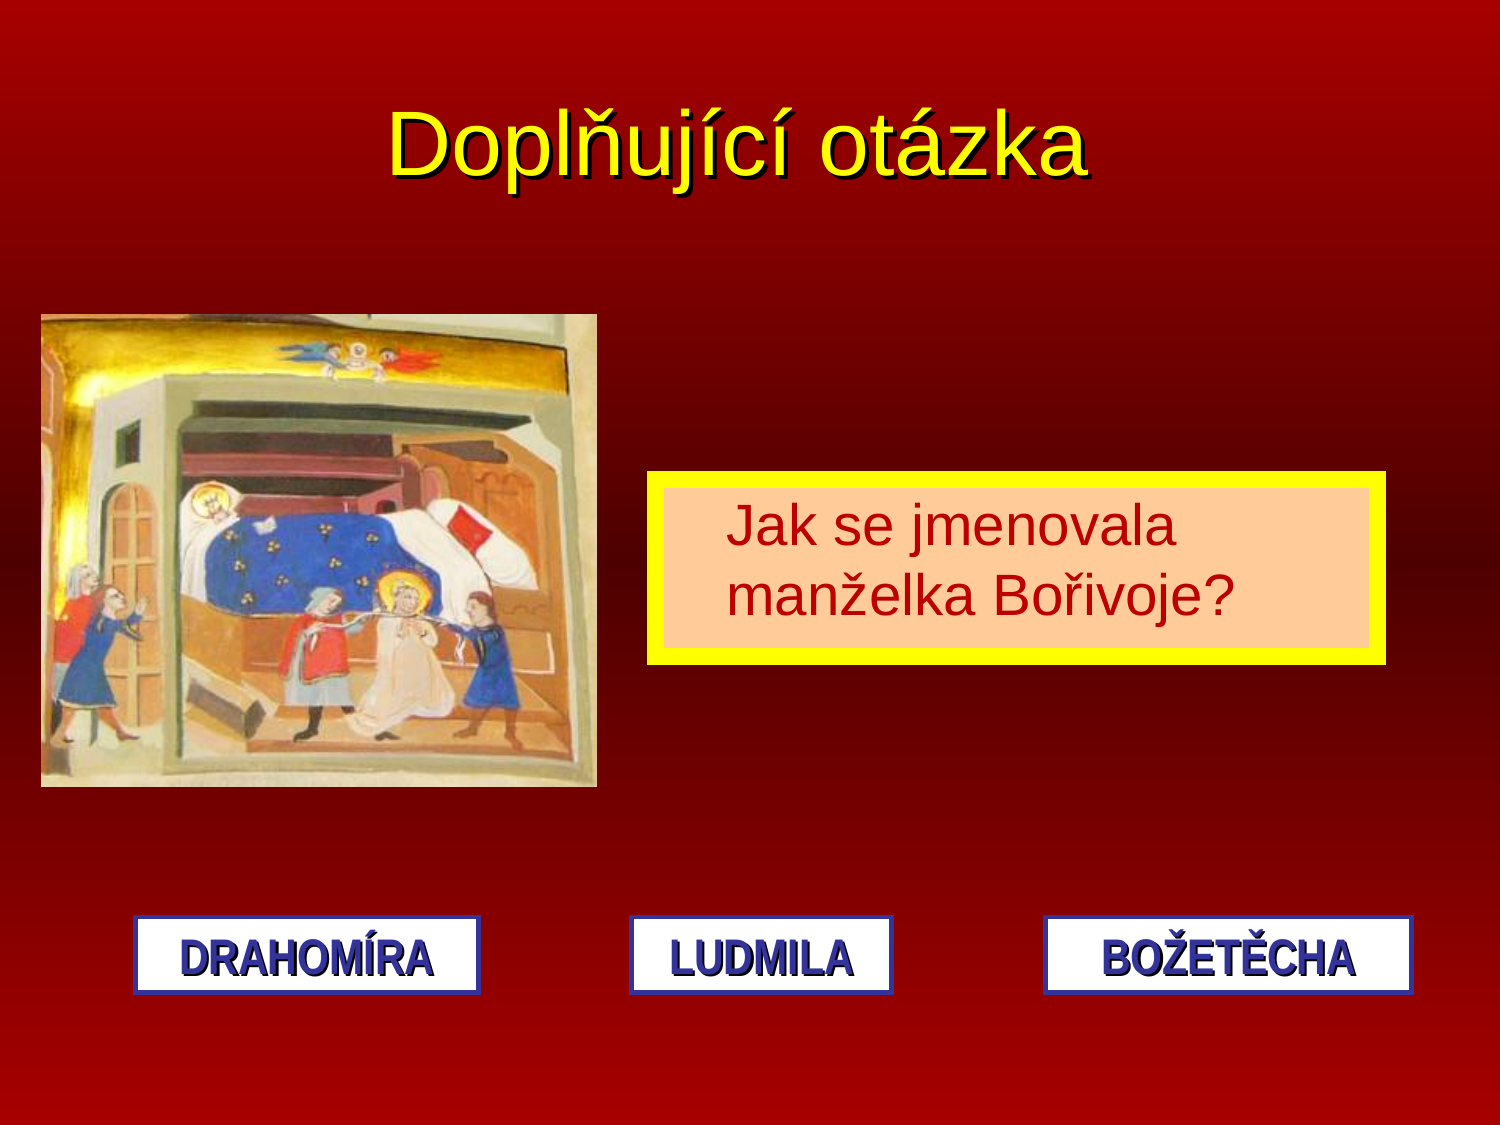

# Doplňující otázka
	Jak se jmenovala manželka Bořivoje?
DRAHOMÍRA
LUDMILA
BOŽETĚCHA